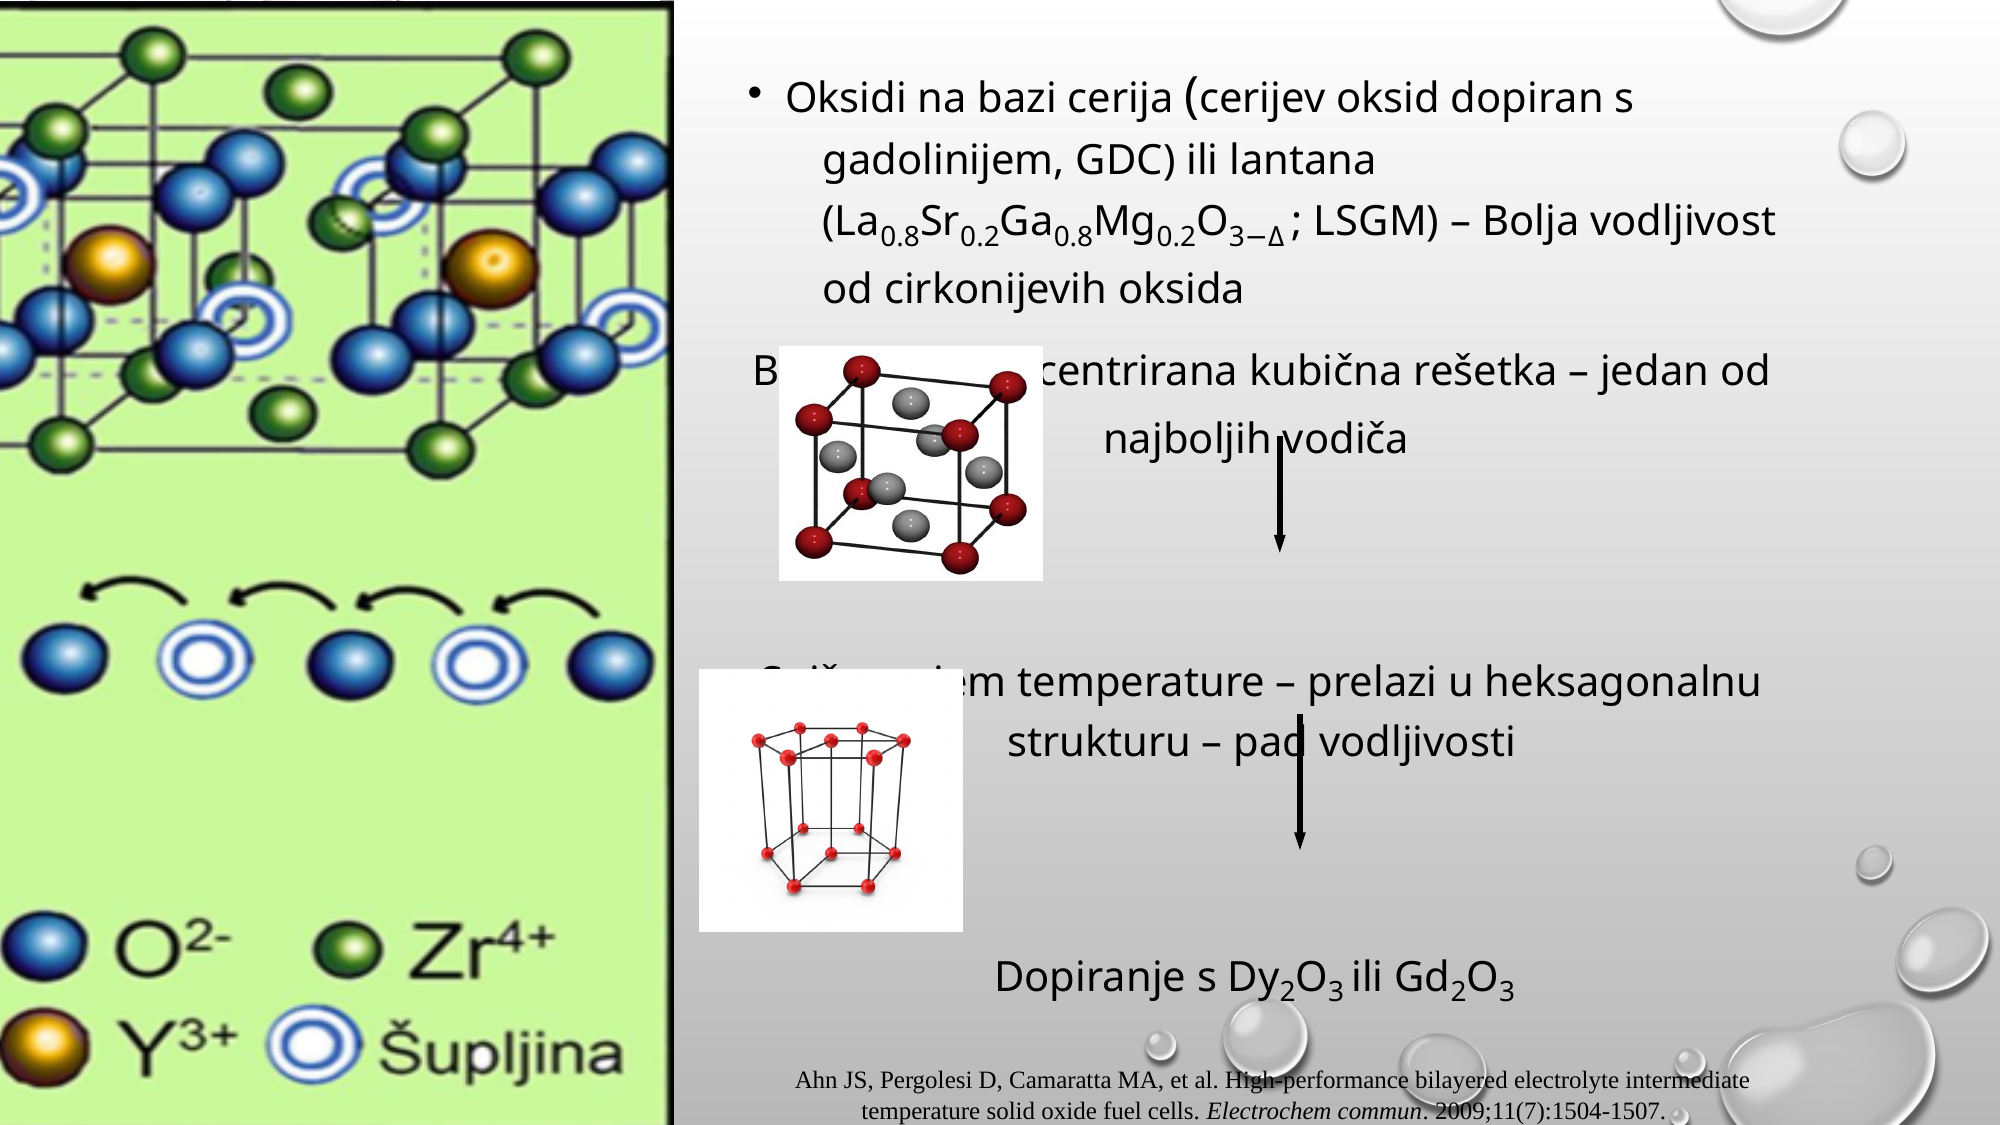

# Oksidi na bazi cerija (cerijev oksid dopiran s gadolinijem, GDC) ili lantana (La0.8Sr0.2Ga0.8Mg0.2O3−Δ ; LSGM) – Bolja vodljivost od cirkonijevih oksida
Bi2O3 – plošno centrirana kubična rešetka – jedan od najboljih vodiča
Snižavanjem temperature – prelazi u heksagonalnu strukturu – pad vodljivosti
Dopiranje s Dy2O3 ili Gd2O3
Ahn JS, Pergolesi D, Camaratta MA, et al. High-performance bilayered electrolyte intermediate temperature solid oxide fuel cells. Electrochem commun. 2009;11(7):1504-1507.